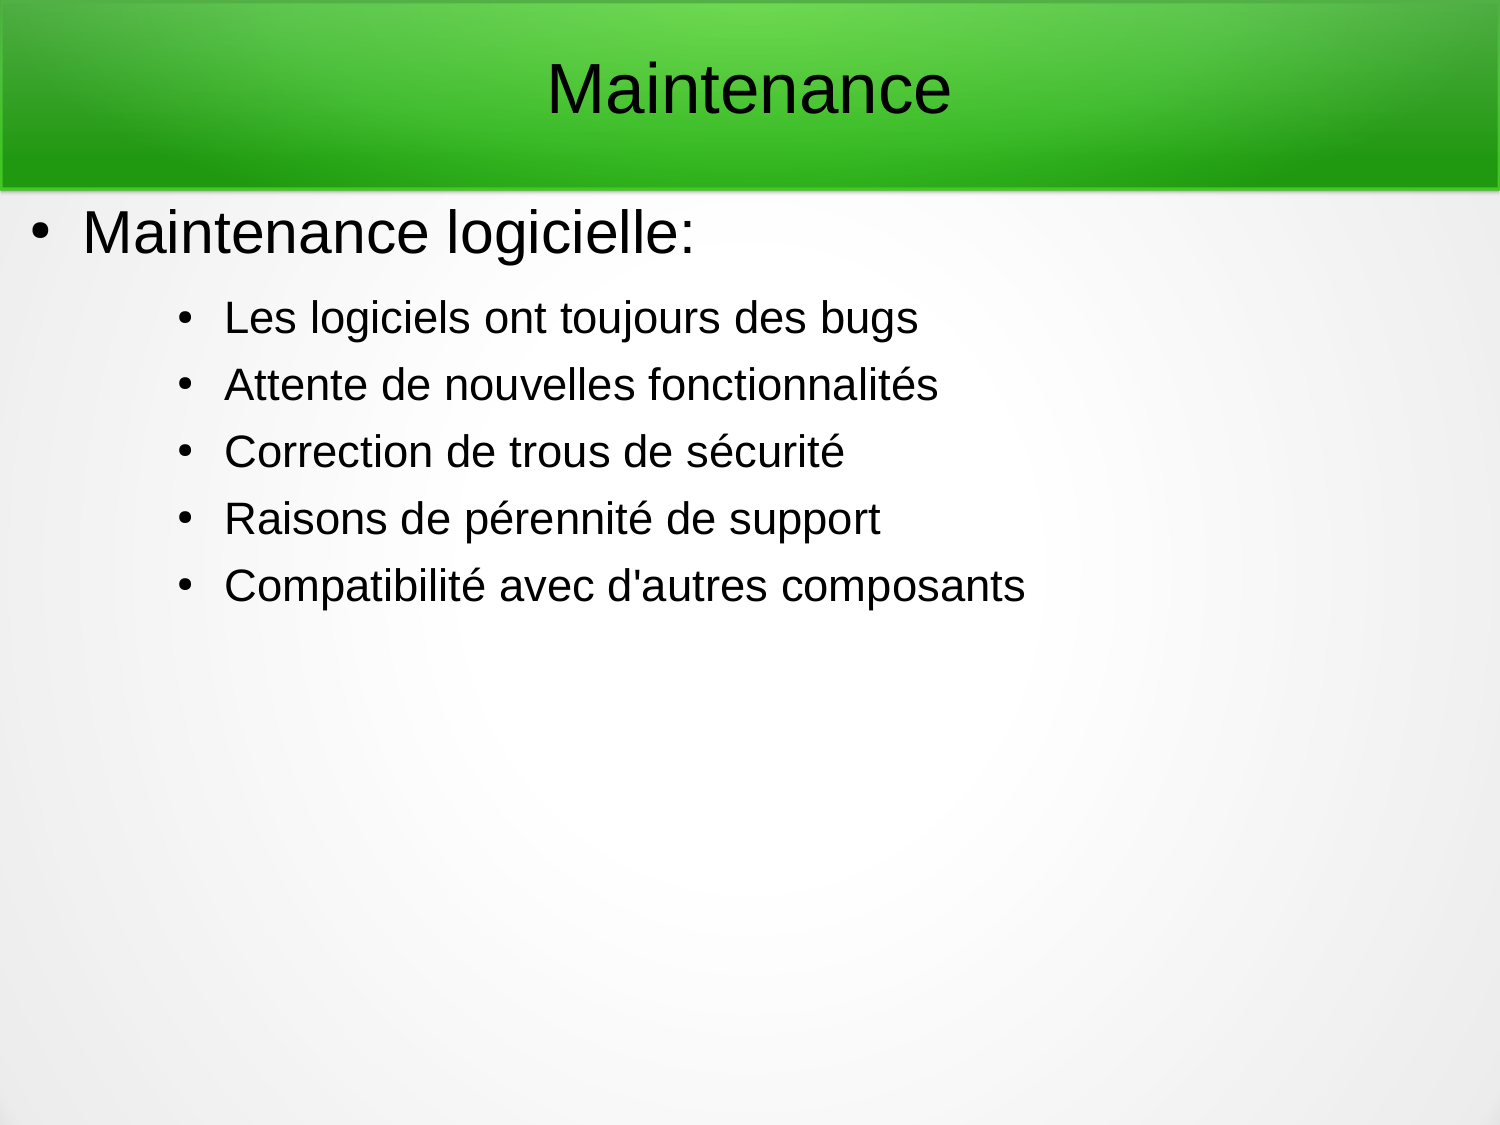

# Maintenance
Maintenance logicielle:
Les logiciels ont toujours des bugs
Attente de nouvelles fonctionnalités
Correction de trous de sécurité
Raisons de pérennité de support
Compatibilité avec d'autres composants